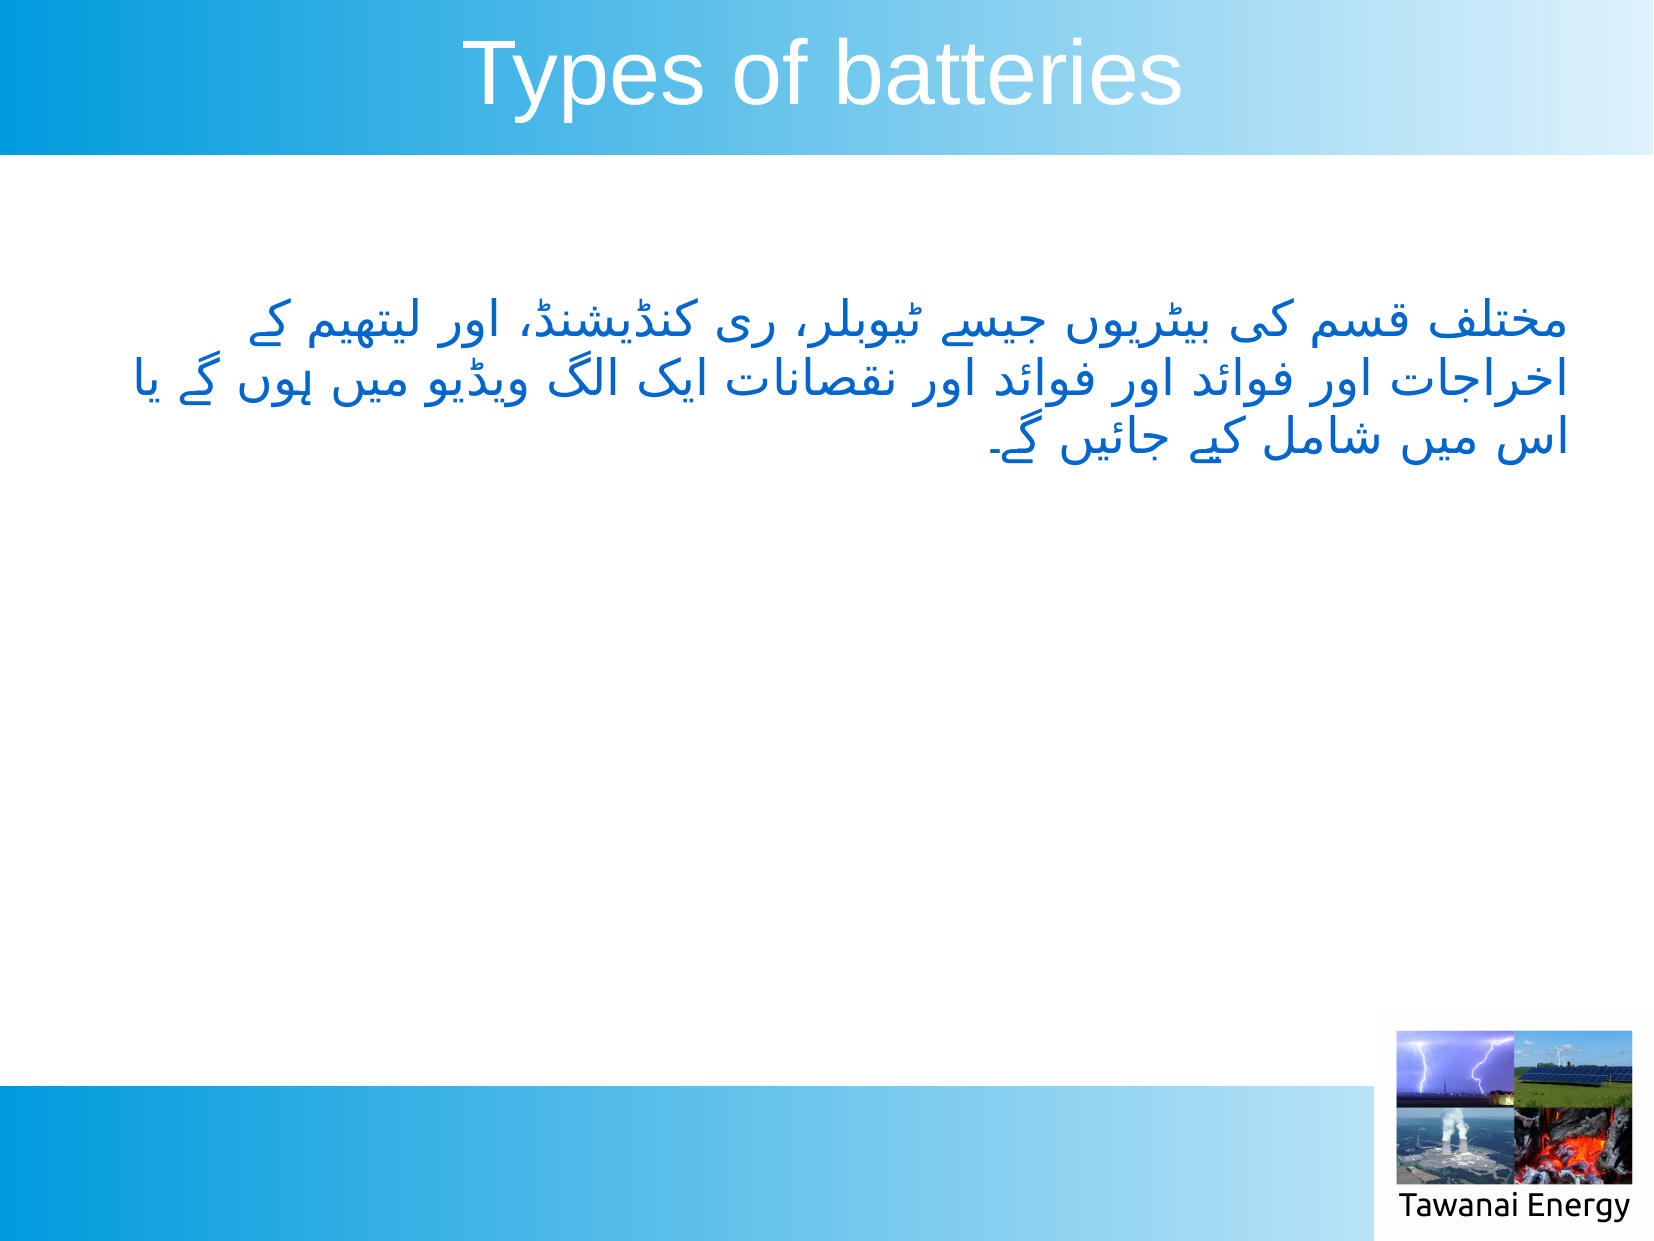

# Types of batteries
مختلف قسم کی بیٹریوں جیسے ٹیوبلر، ری کنڈیشنڈ، اور لیتھیم کے اخراجات اور فوائد اور فوائد اور نقصانات ایک الگ ویڈیو میں ہوں گے یا اس میں شامل کیے جائیں گے۔